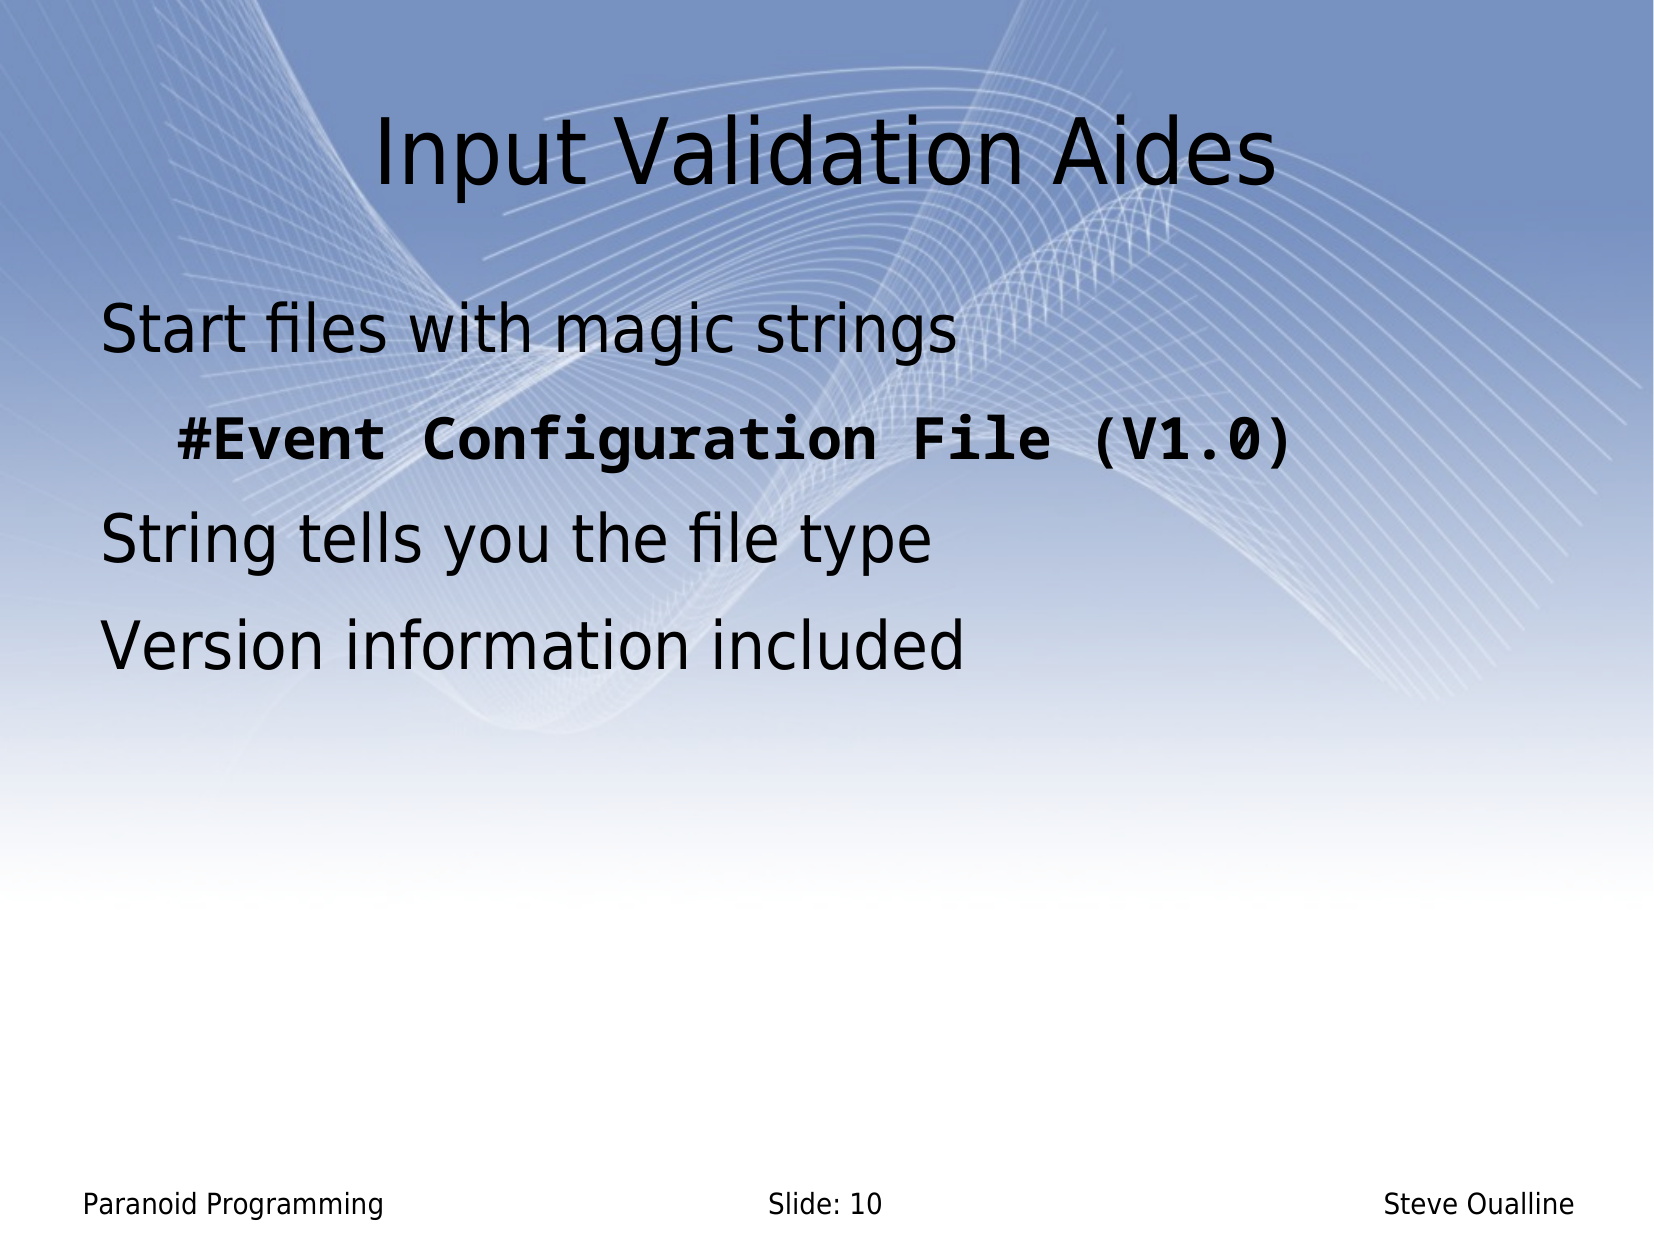

# Input Validation Aides
Start files with magic strings
#Event Configuration File (V1.0)
String tells you the file type
Version information included
Paranoid Programming
Steve Oualline
10